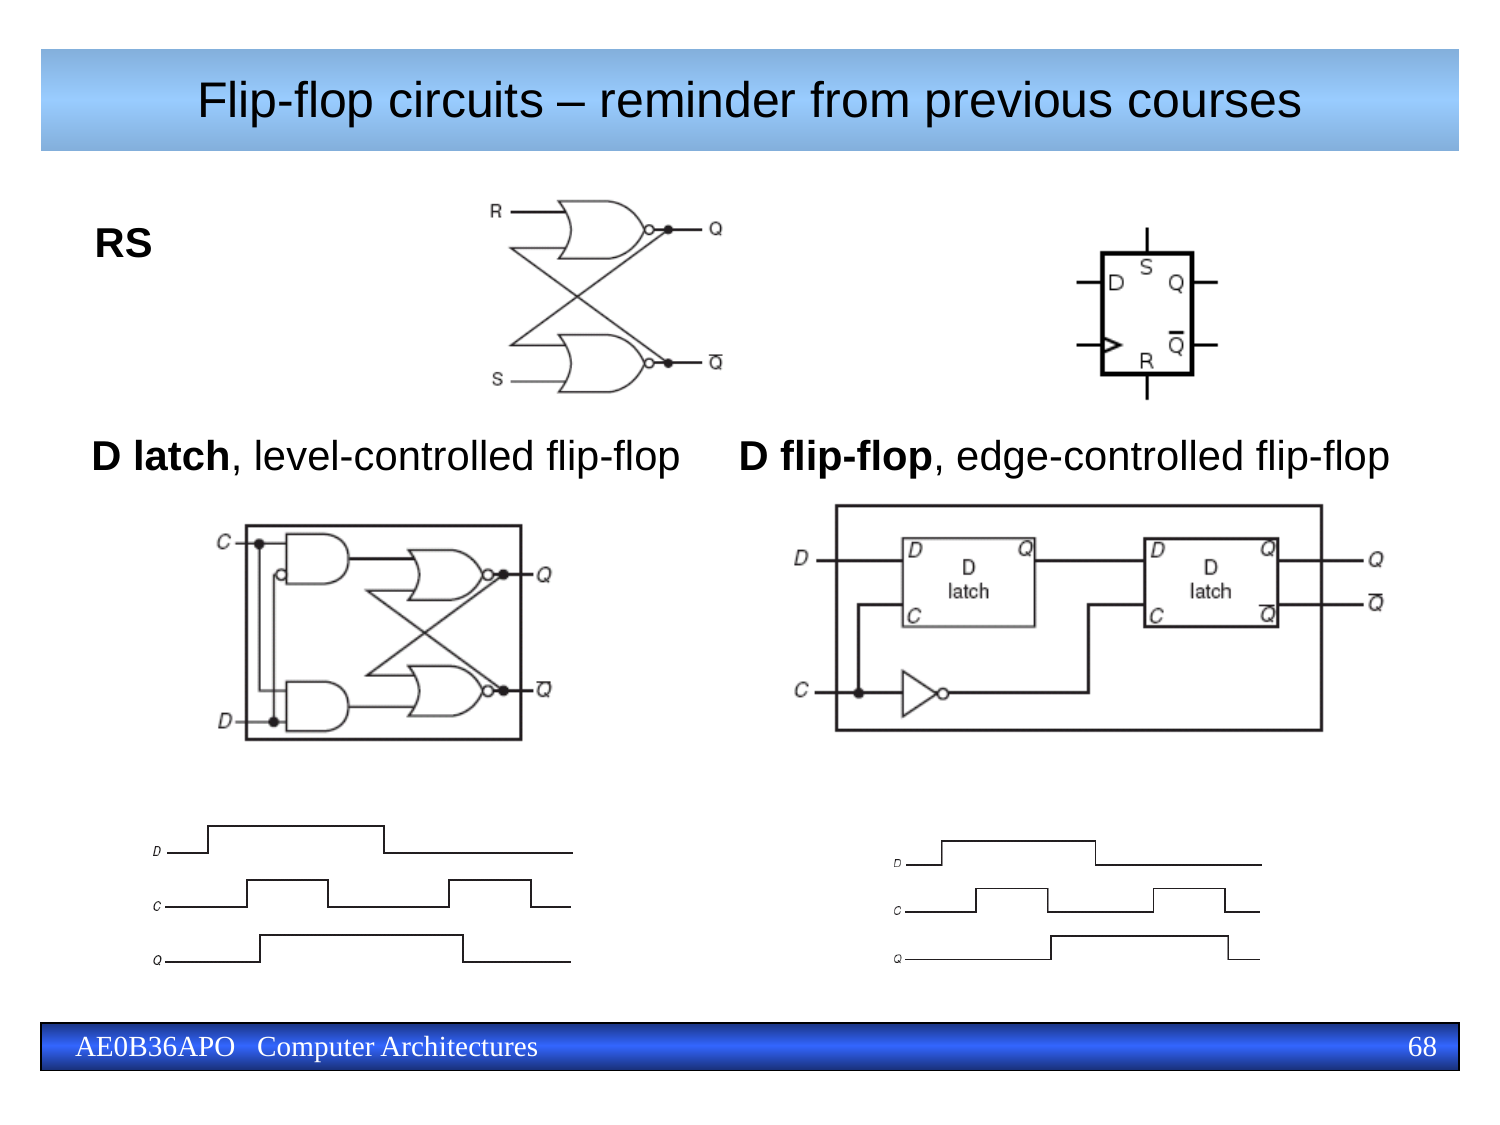

# Flip-flop circuits – reminder from previous courses
RS
D latch, level-controlled flip-flop D flip-flop, edge-controlled flip-flop
AE0B36APO Computer Architectures
68